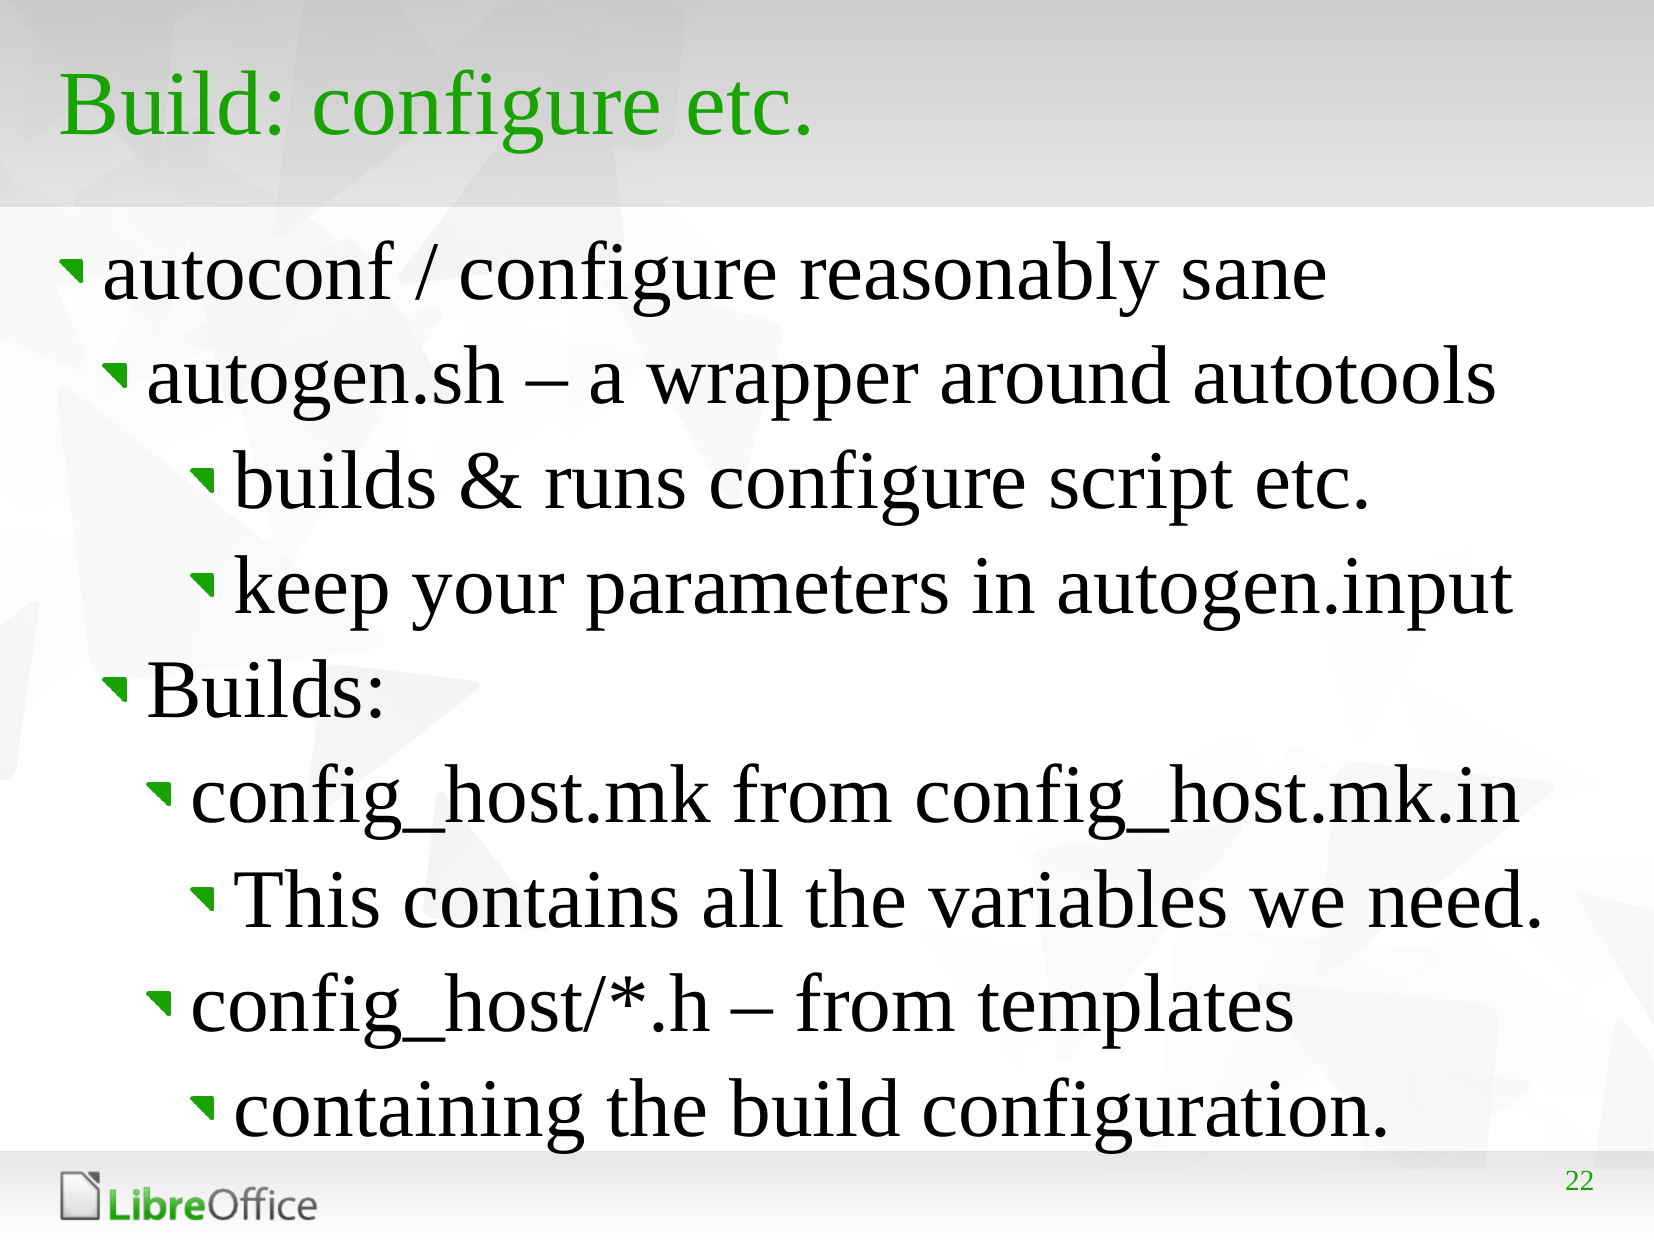

# Build: configure etc.
autoconf / configure reasonably sane
autogen.sh – a wrapper around autotools
builds & runs configure script etc.
keep your parameters in autogen.input
Builds:
config_host.mk from config_host.mk.in
This contains all the variables we need.
config_host/*.h – from templates
containing the build configuration.
22